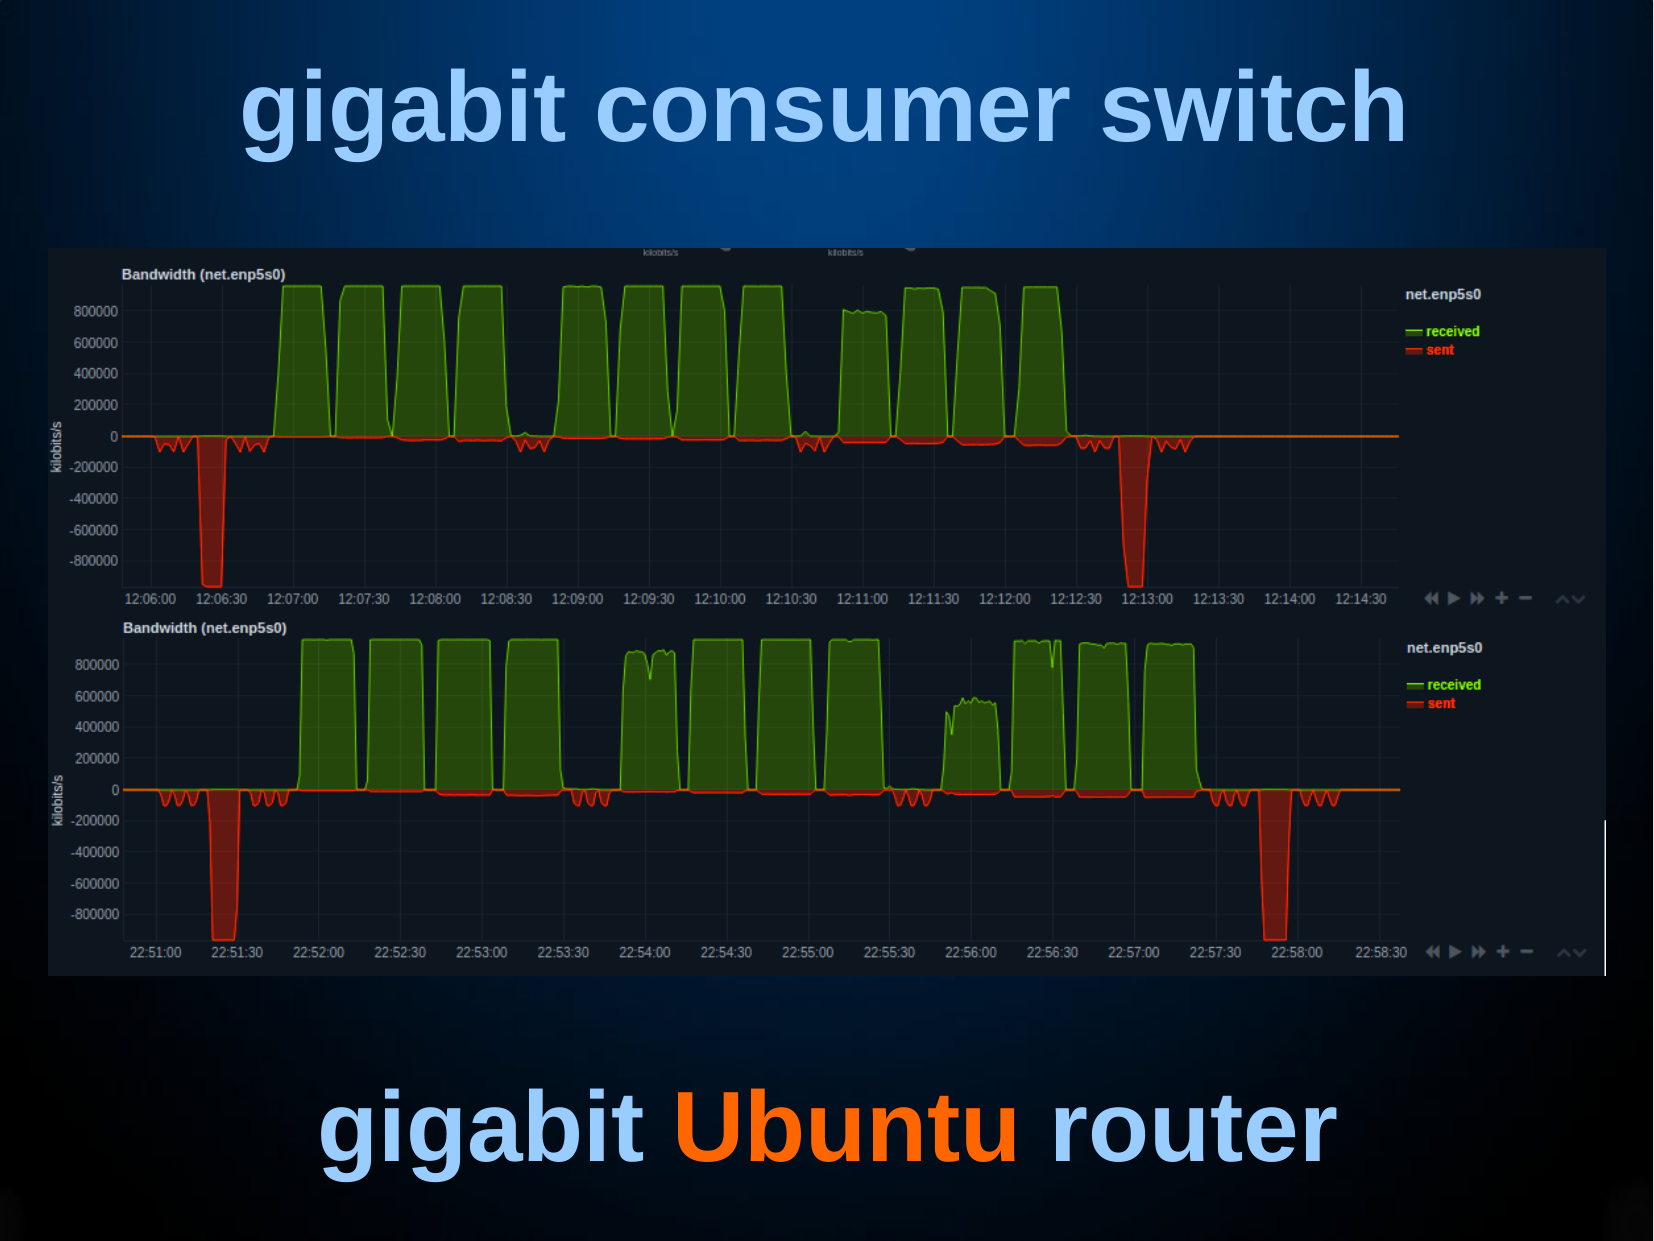

# gigabit consumer switch
gigabit Ubuntu router